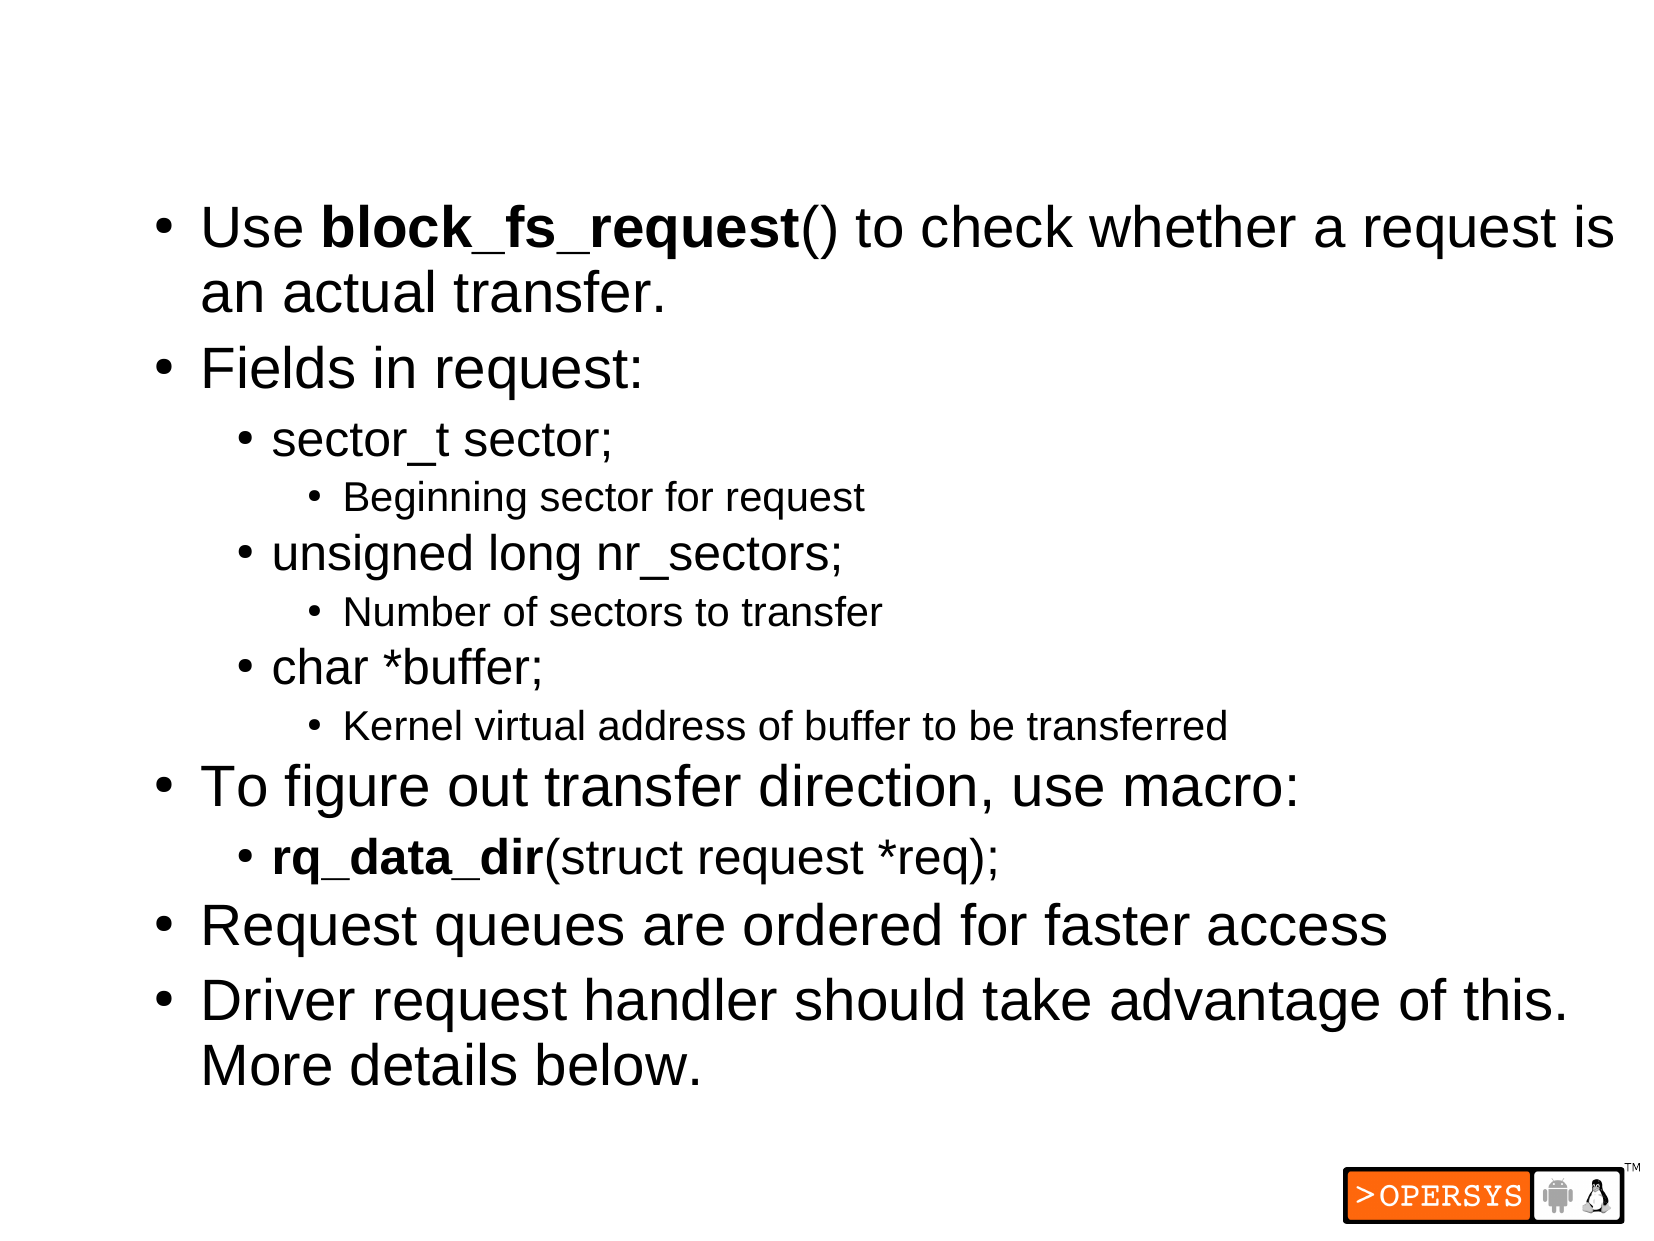

# Use block_fs_request() to check whether a request is an actual transfer.
Fields in request:
sector_t sector;
Beginning sector for request
unsigned long nr_sectors;
Number of sectors to transfer
char *buffer;
Kernel virtual address of buffer to be transferred
To figure out transfer direction, use macro:
rq_data_dir(struct request *req);
Request queues are ordered for faster access
Driver request handler should take advantage of this. More details below.